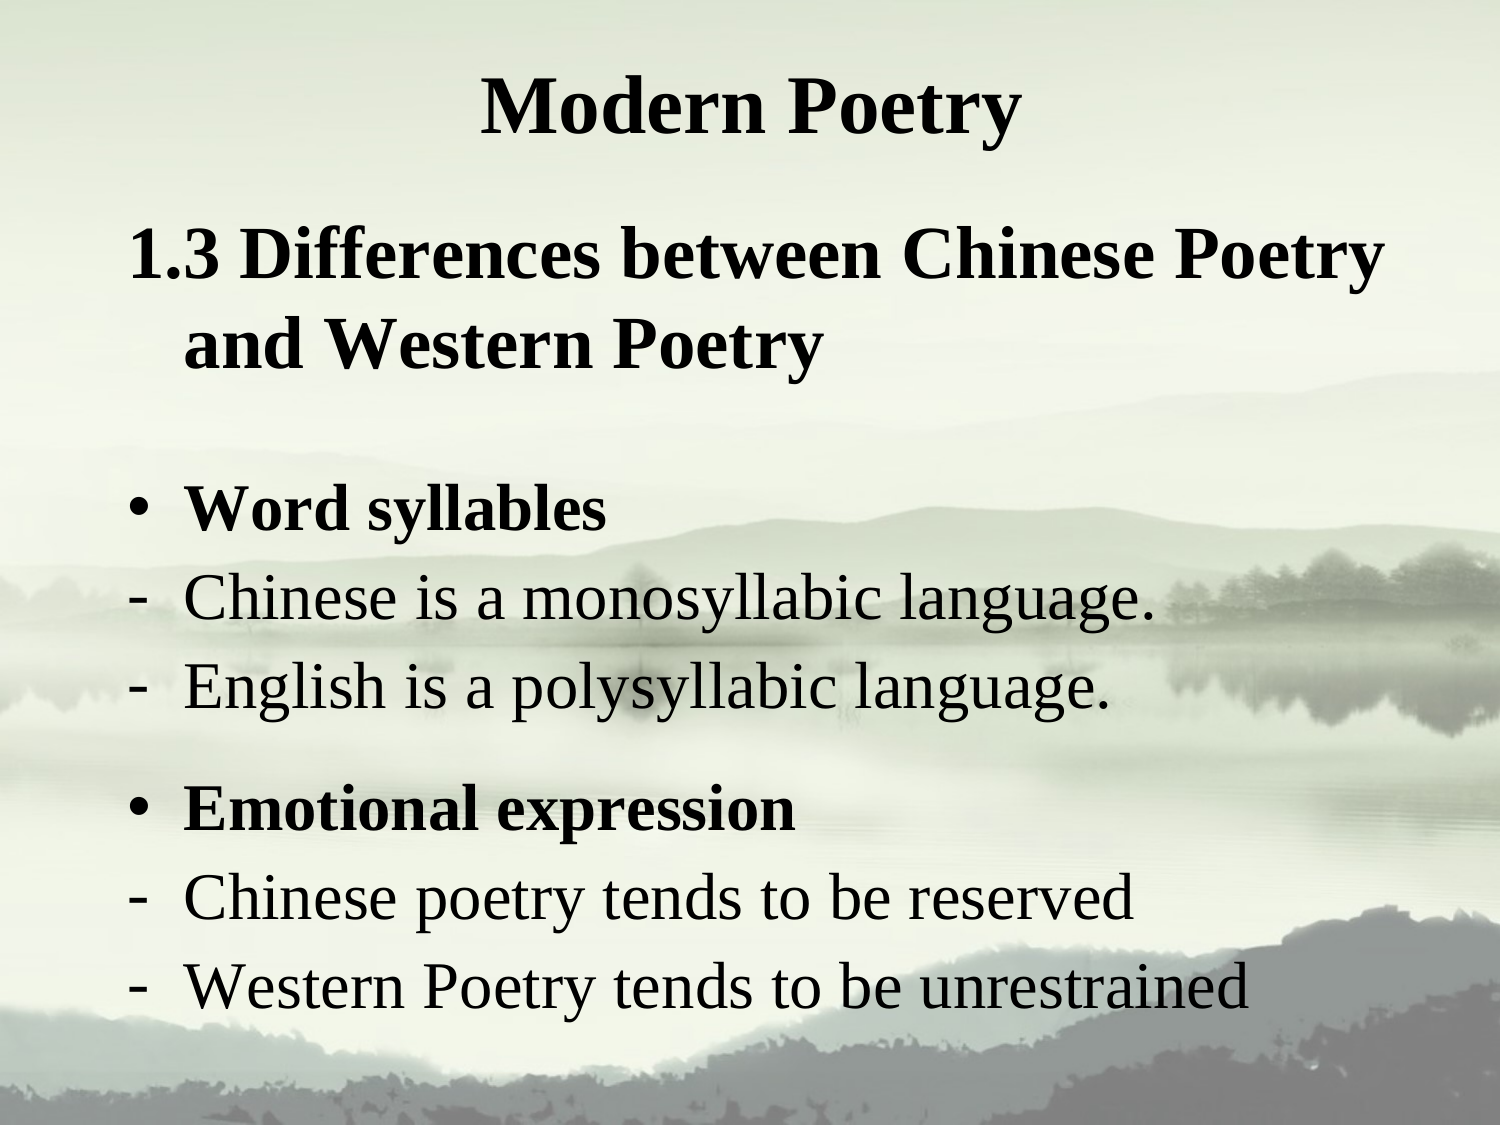

# Modern Poetry
1.3 Differences between Chinese Poetry and Western Poetry
Word syllables
Chinese is a monosyllabic language.
English is a polysyllabic language.
Emotional expression
Chinese poetry tends to be reserved
Western Poetry tends to be unrestrained